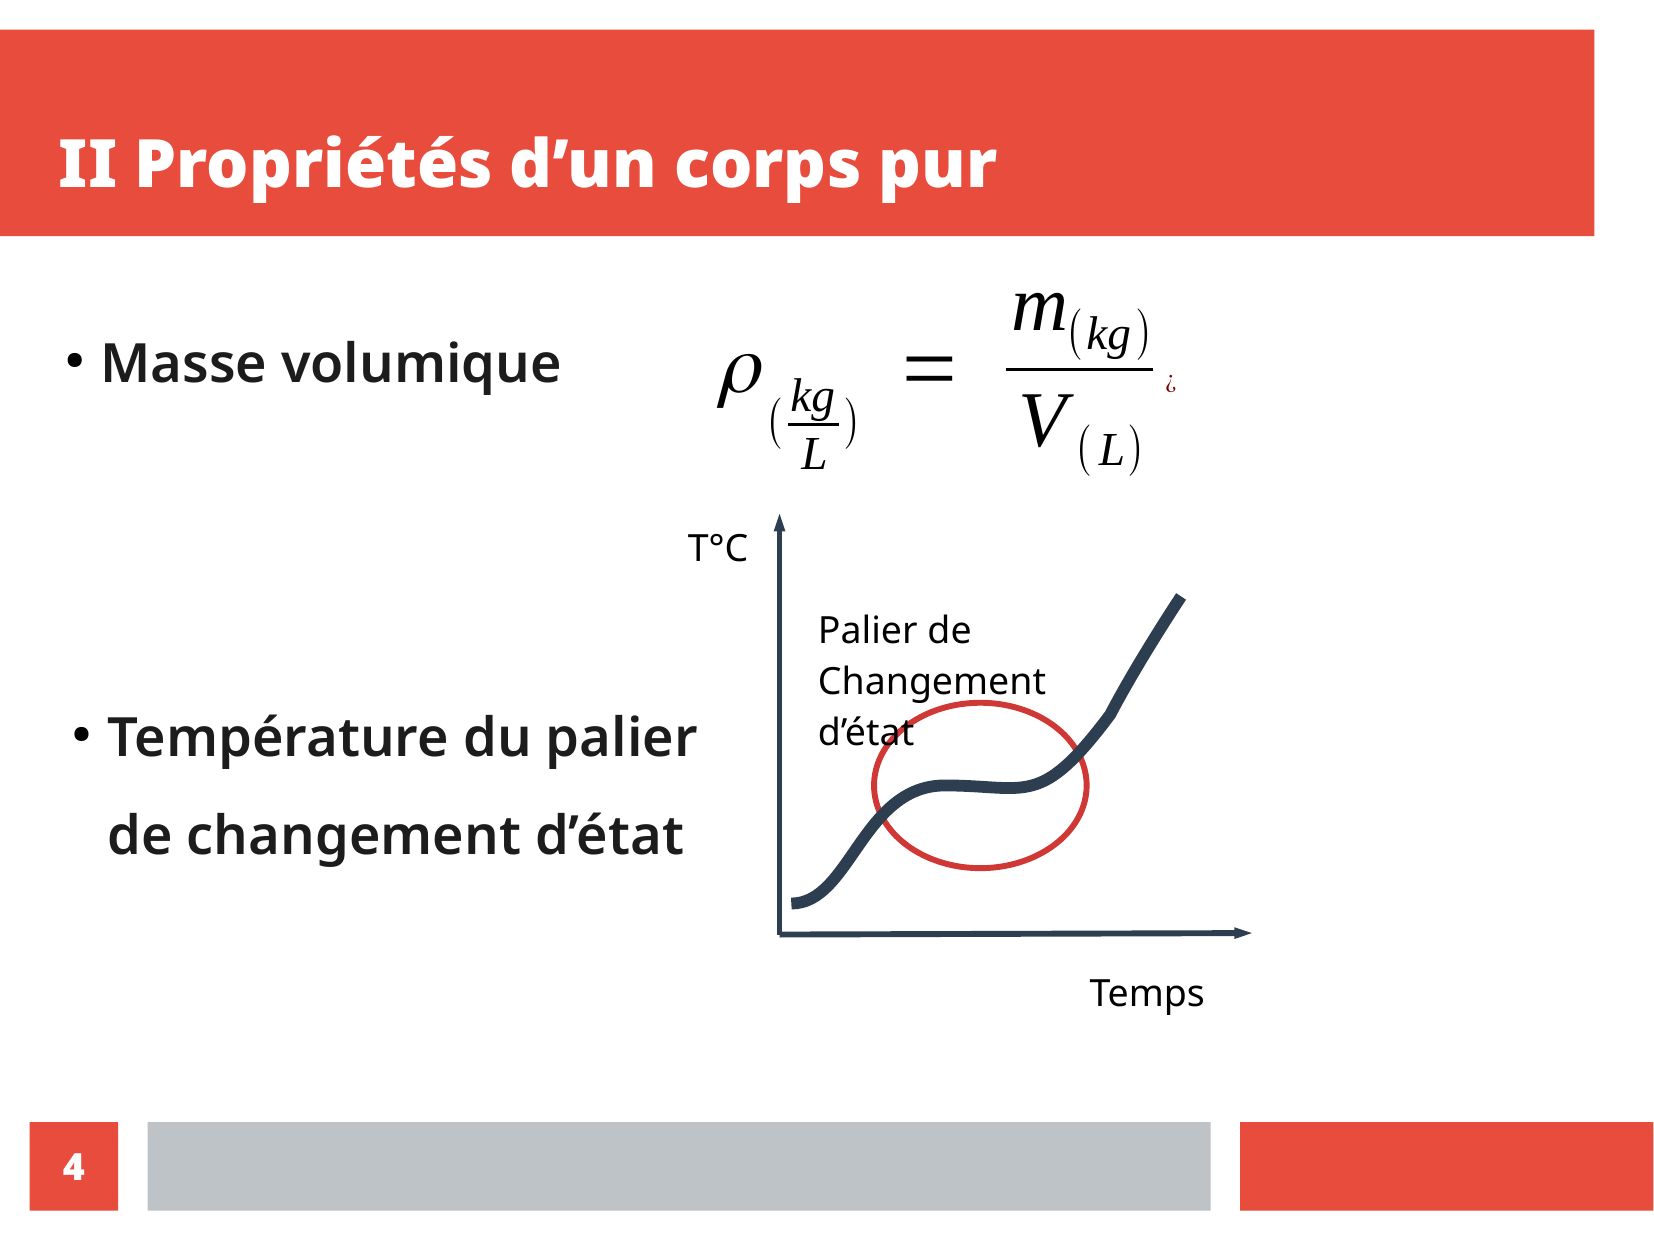

# II Propriétés d’un corps pur
Masse volumique
T°C
Temps
Palier de
Changement d’état
Température du palier
de changement d’état
4